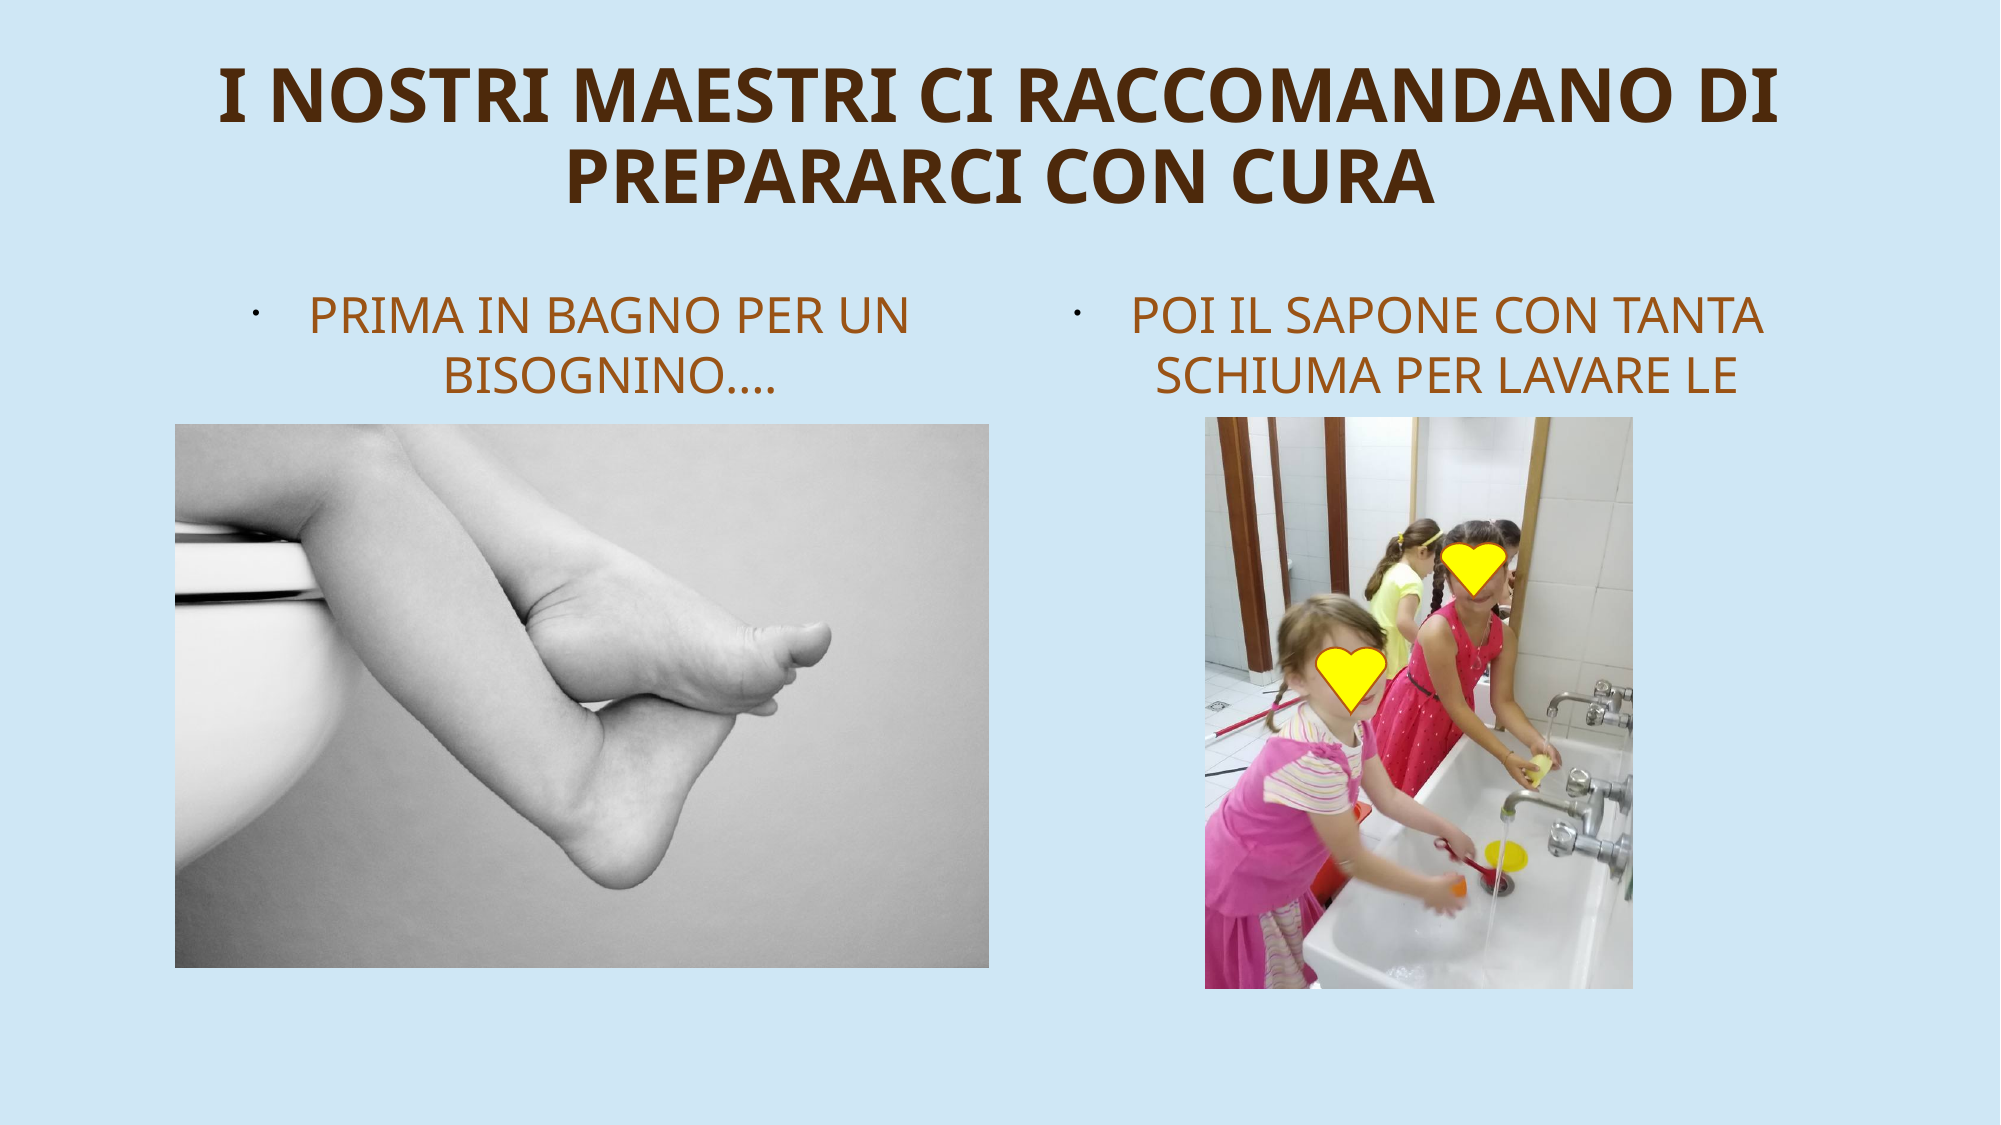

# I NOSTRI MAESTRI CI RACCOMANDANO DI PREPARARCI CON CURA
PRIMA IN BAGNO PER UN BISOGNINO….
POI IL SAPONE CON TANTA SCHIUMA PER LAVARE LE MANI